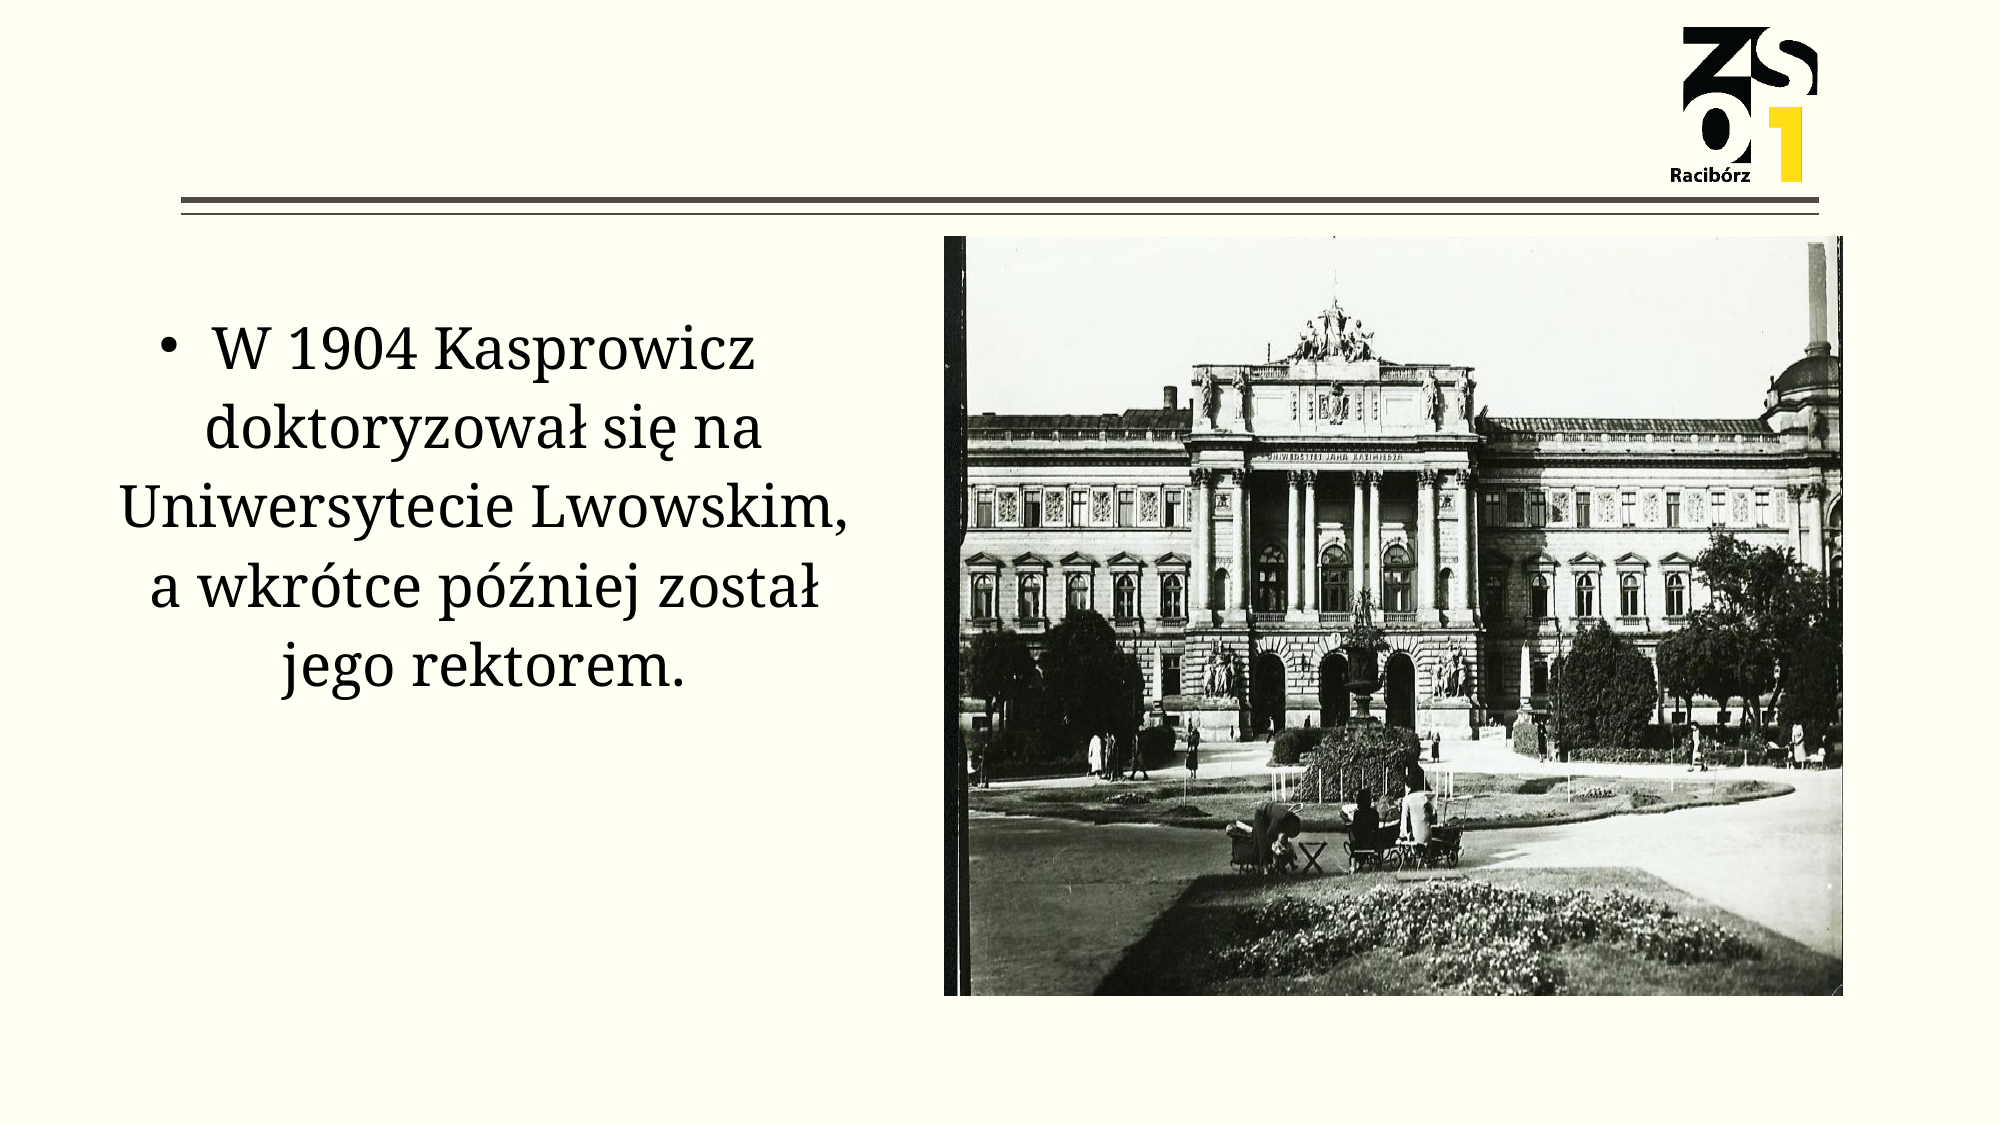

#
W 1904 Kasprowicz doktoryzował się na Uniwersytecie Lwowskim, a wkrótce później został jego rektorem.